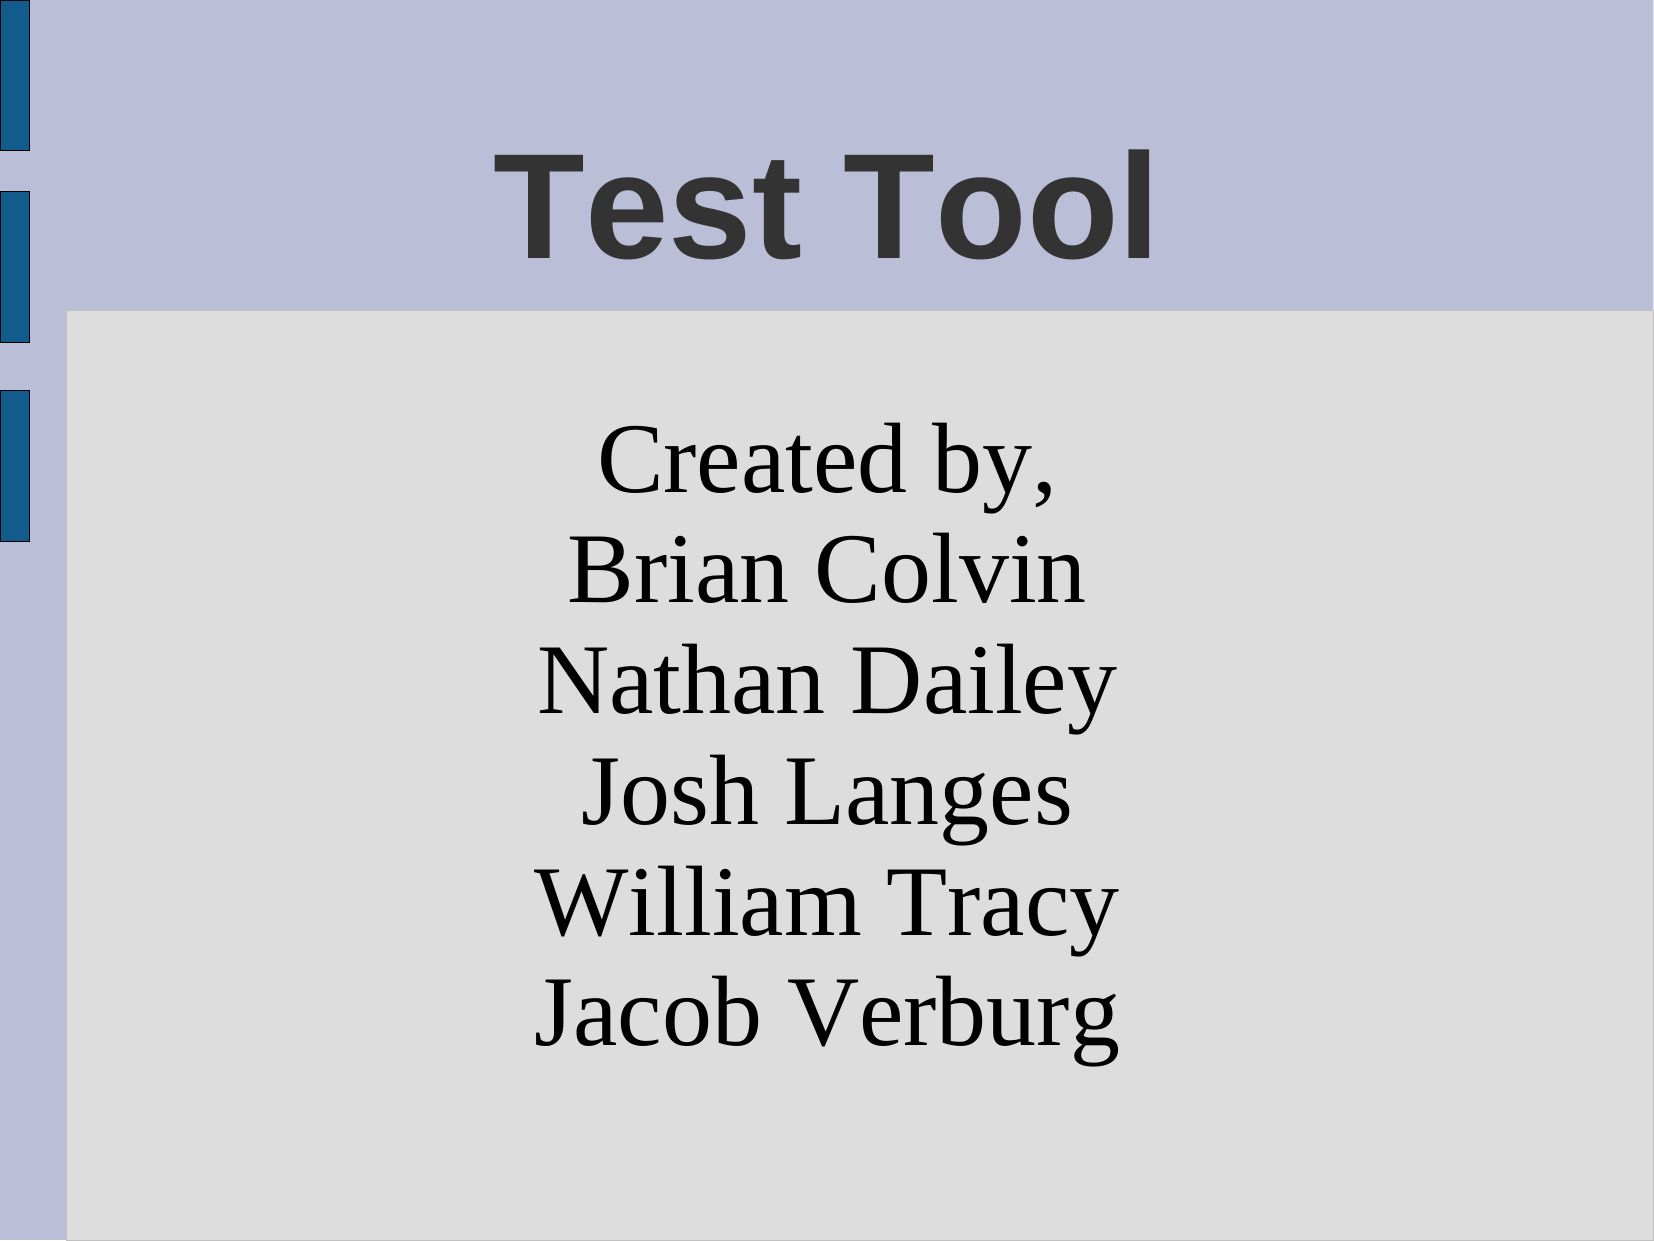

# Test Tool
Created by,
Brian Colvin
Nathan Dailey
Josh Langes
William Tracy
Jacob Verburg